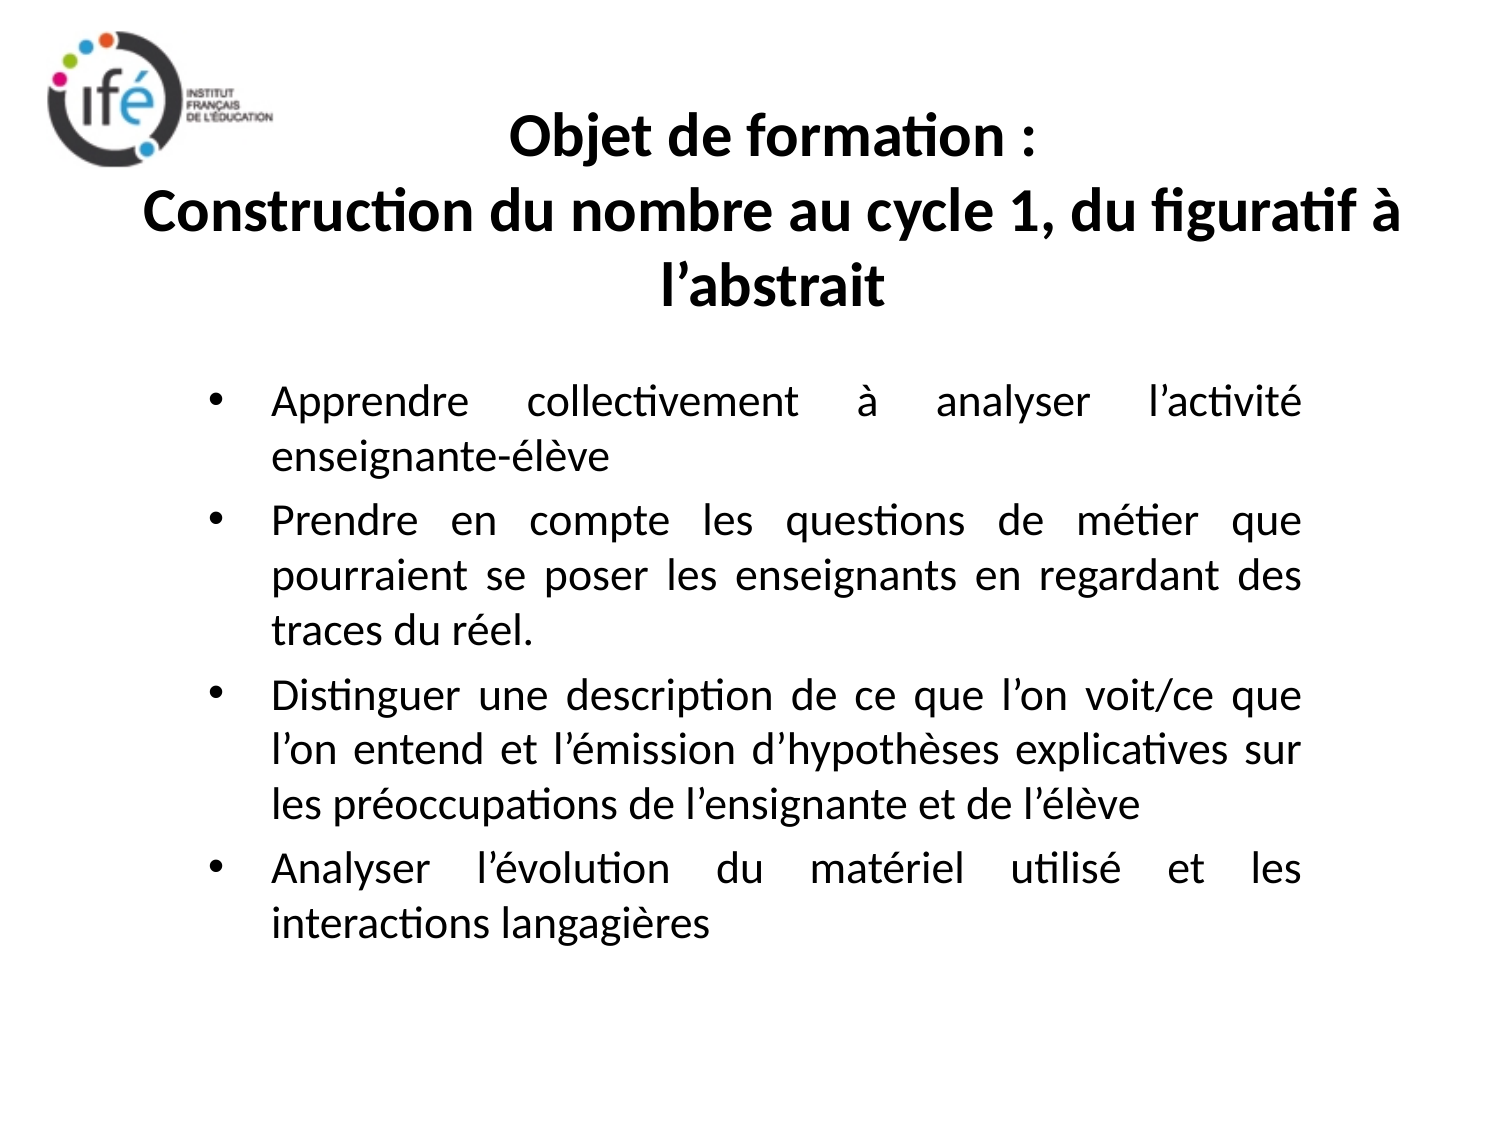

# Objet de formation : Construction du nombre au cycle 1, du figuratif à l’abstrait
Apprendre collectivement à analyser l’activité enseignante-élève
Prendre en compte les questions de métier que pourraient se poser les enseignants en regardant des traces du réel.
Distinguer une description de ce que l’on voit/ce que l’on entend et l’émission d’hypothèses explicatives sur les préoccupations de l’ensignante et de l’élève
Analyser l’évolution du matériel utilisé et les interactions langagières